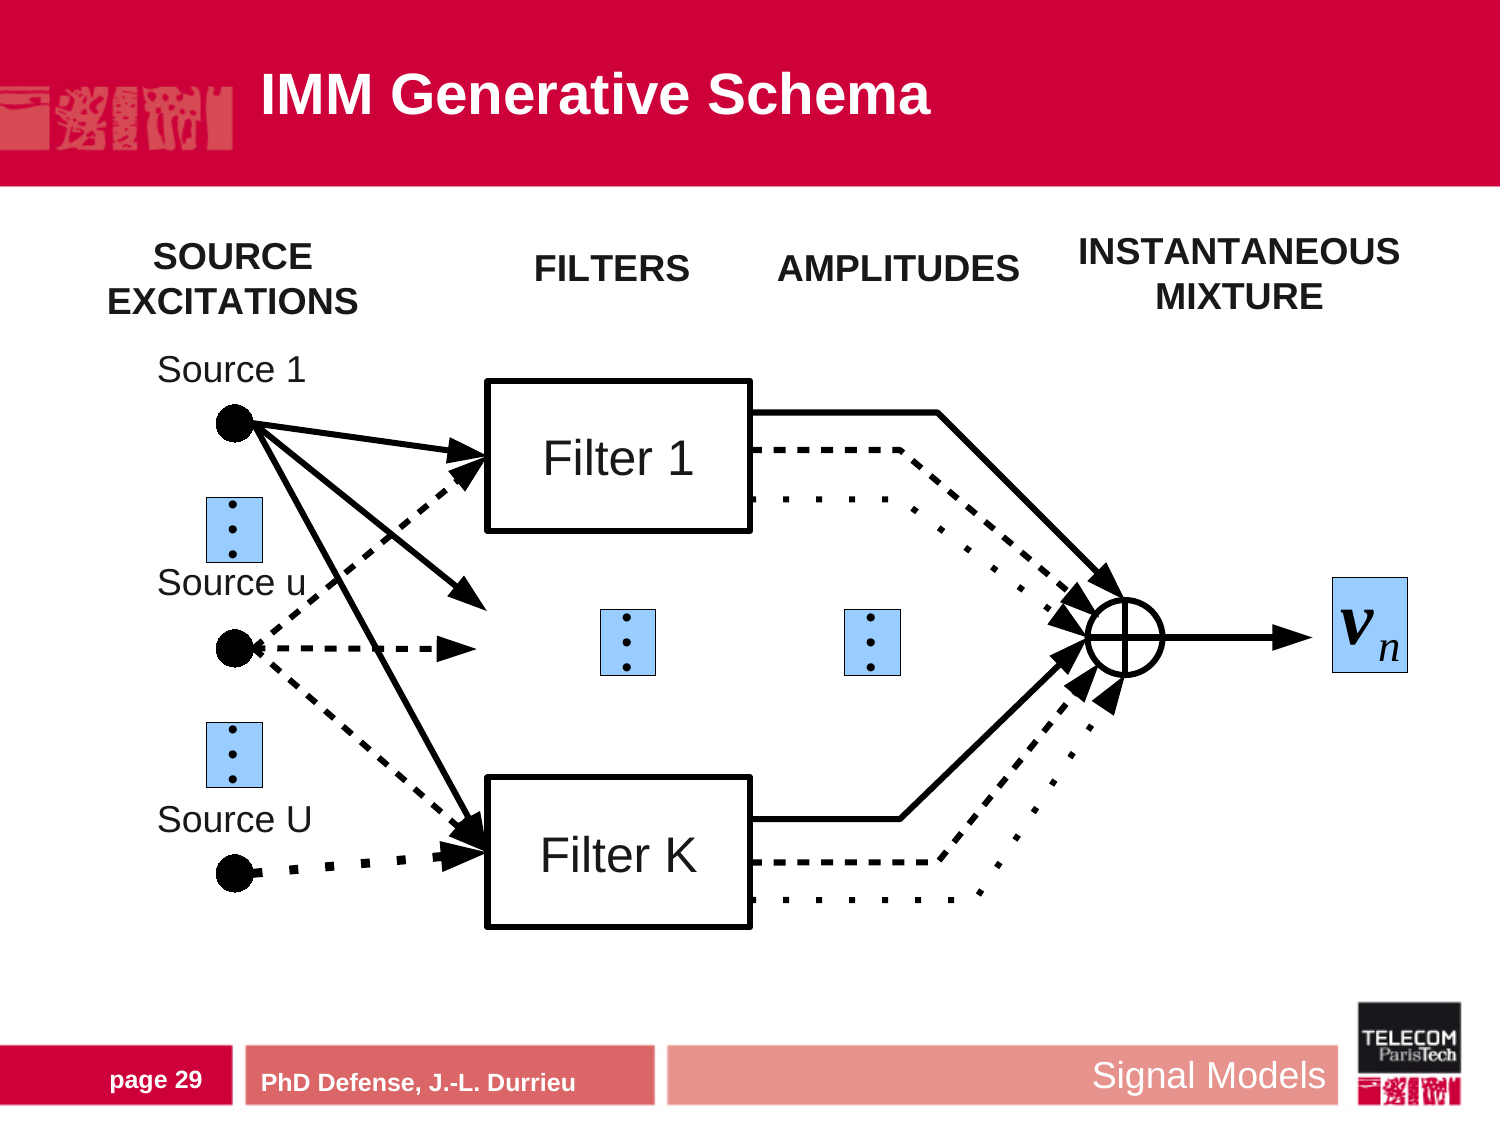

# IMM Generative Schema
INSTANTANEOUS
MIXTURE
SOURCE EXCITATIONS
FILTERS
AMPLITUDES
Source 1
Filter 1
Source u
Filter K
Source U
Signal Models
29